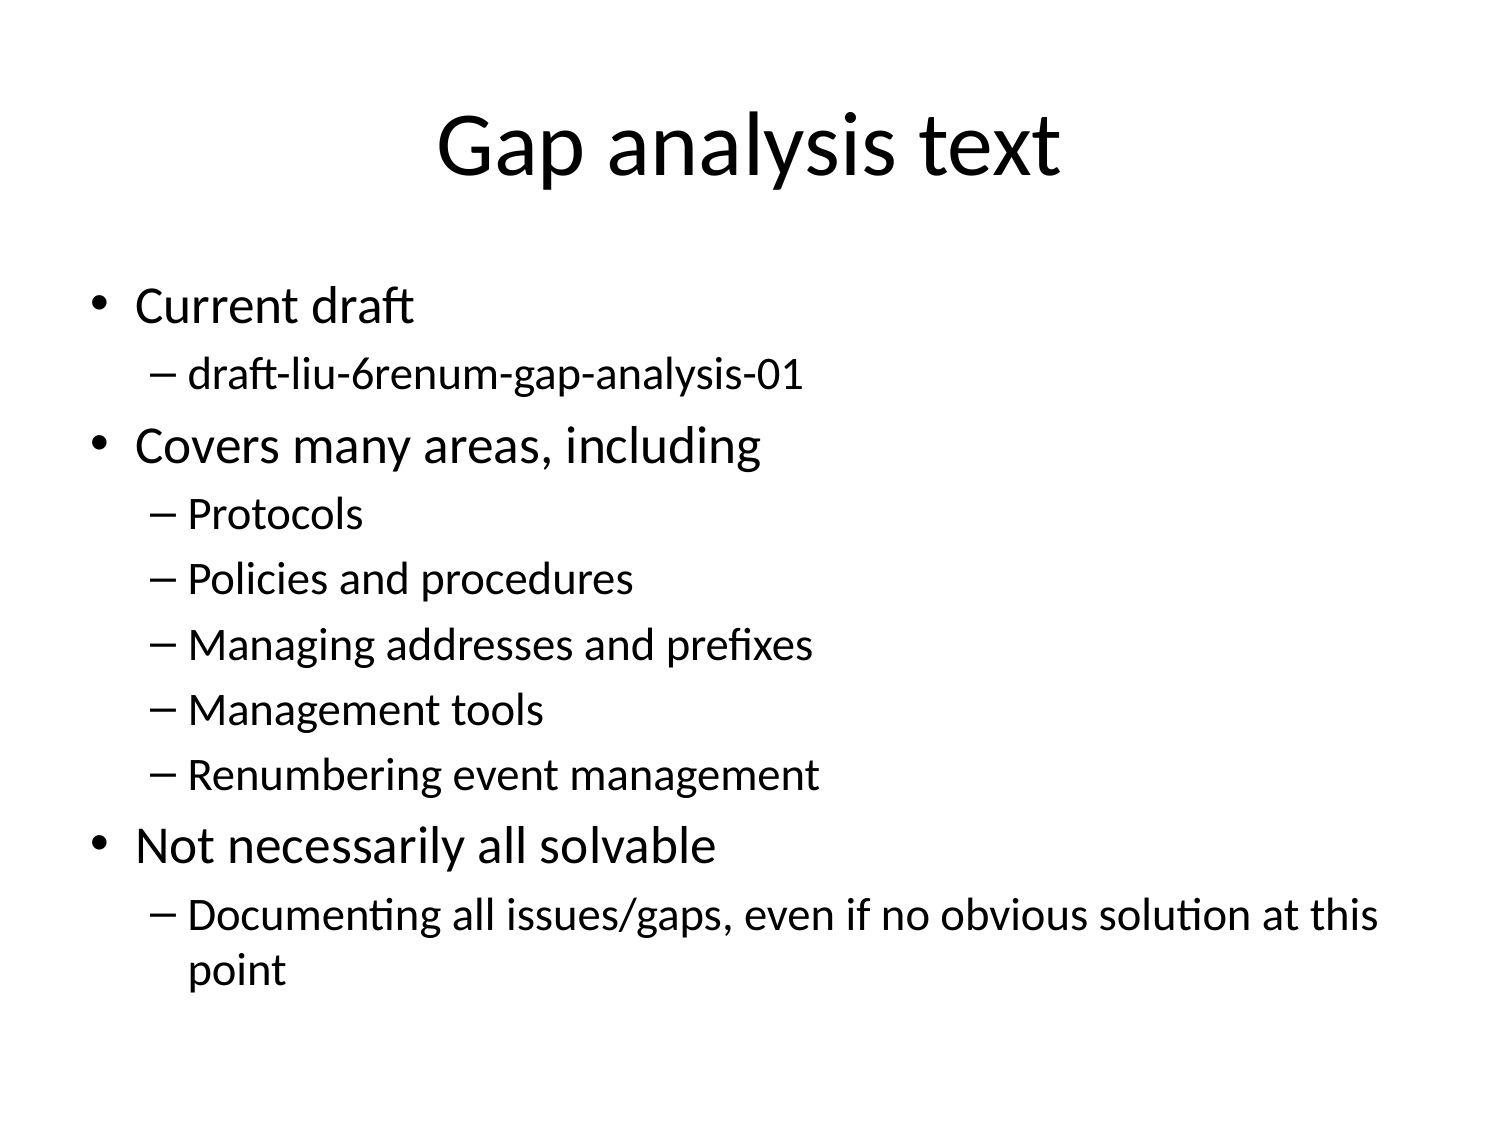

# Gap analysis text
Current draft
draft-liu-6renum-gap-analysis-01
Covers many areas, including
Protocols
Policies and procedures
Managing addresses and prefixes
Management tools
Renumbering event management
Not necessarily all solvable
Documenting all issues/gaps, even if no obvious solution at this point